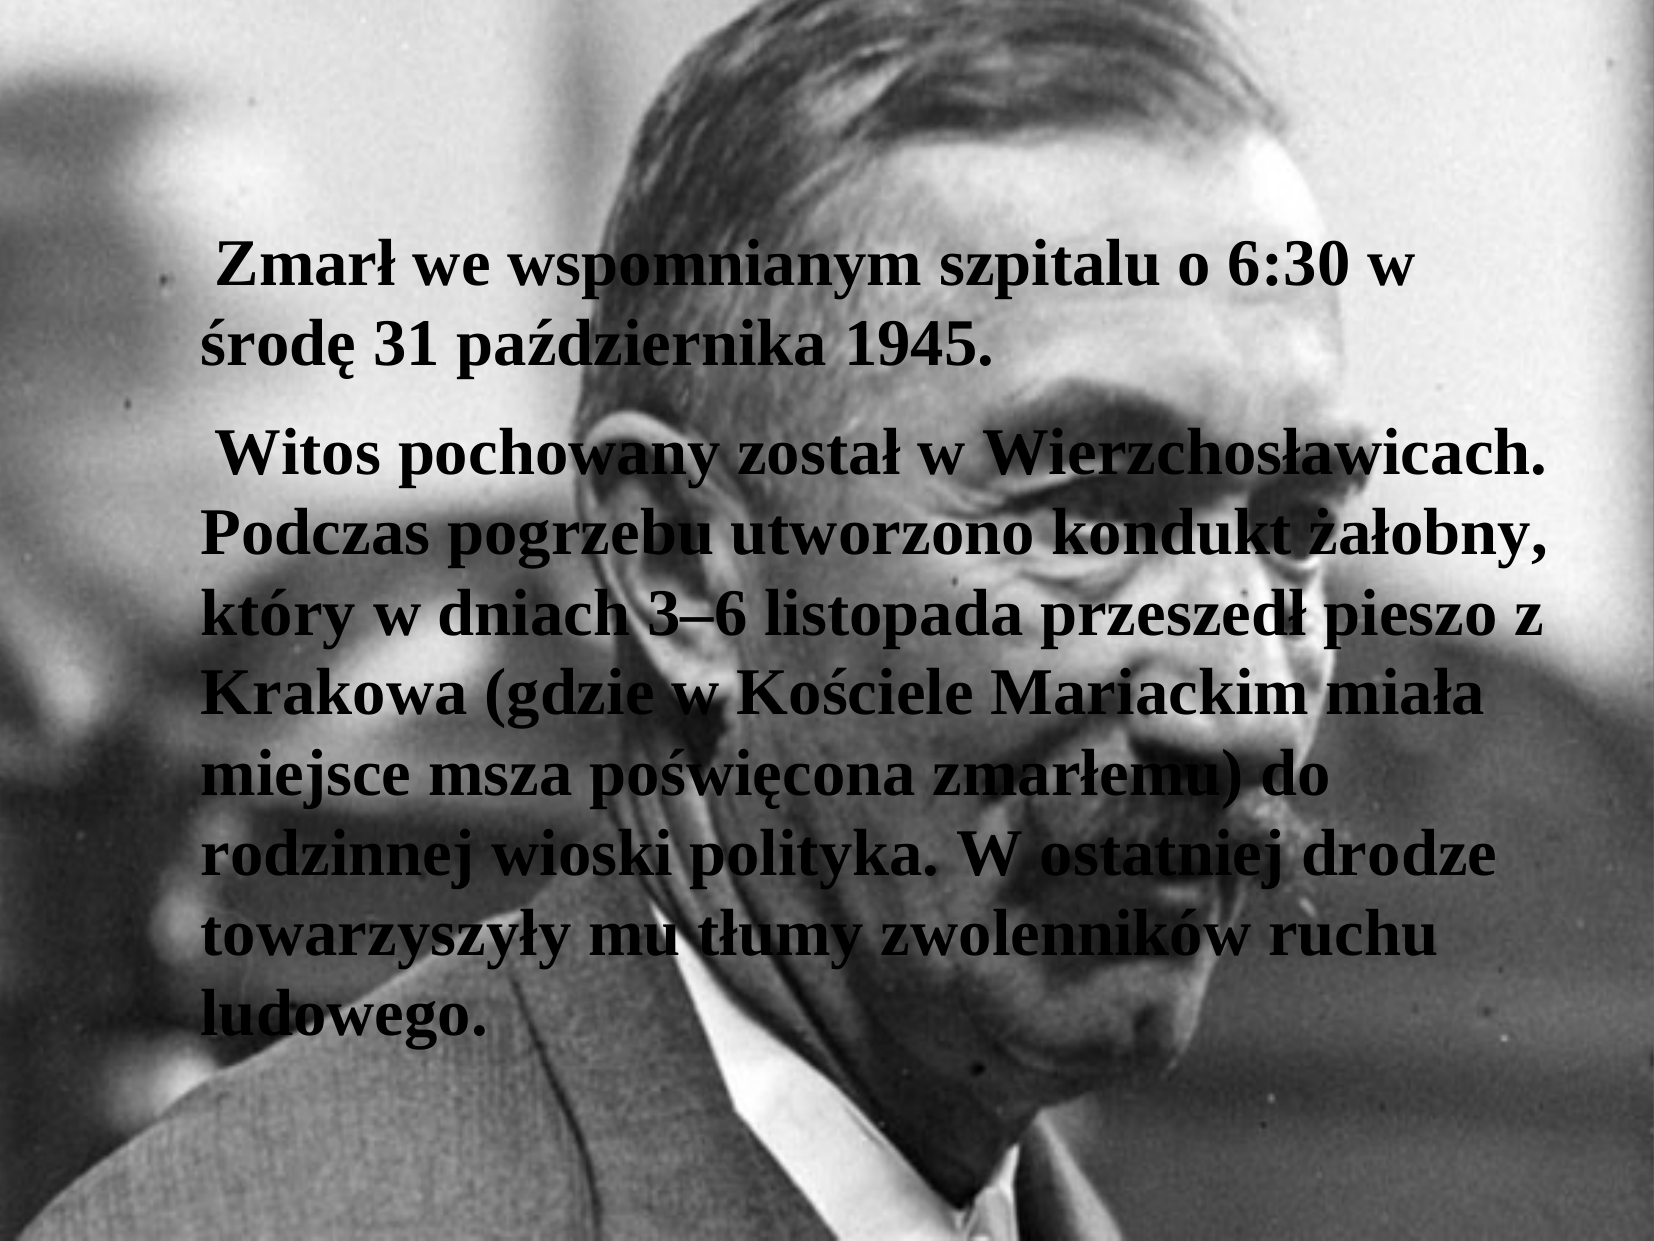

# Zmarł we wspomnianym szpitalu o 6:30 w środę 31 października 1945.
 Witos pochowany został w Wierzchosławicach. Podczas pogrzebu utworzono kondukt żałobny, który w dniach 3–6 listopada przeszedł pieszo z Krakowa (gdzie w Kościele Mariackim miała miejsce msza poświęcona zmarłemu) do rodzinnej wioski polityka. W ostatniej drodze towarzyszyły mu tłumy zwolenników ruchu ludowego.